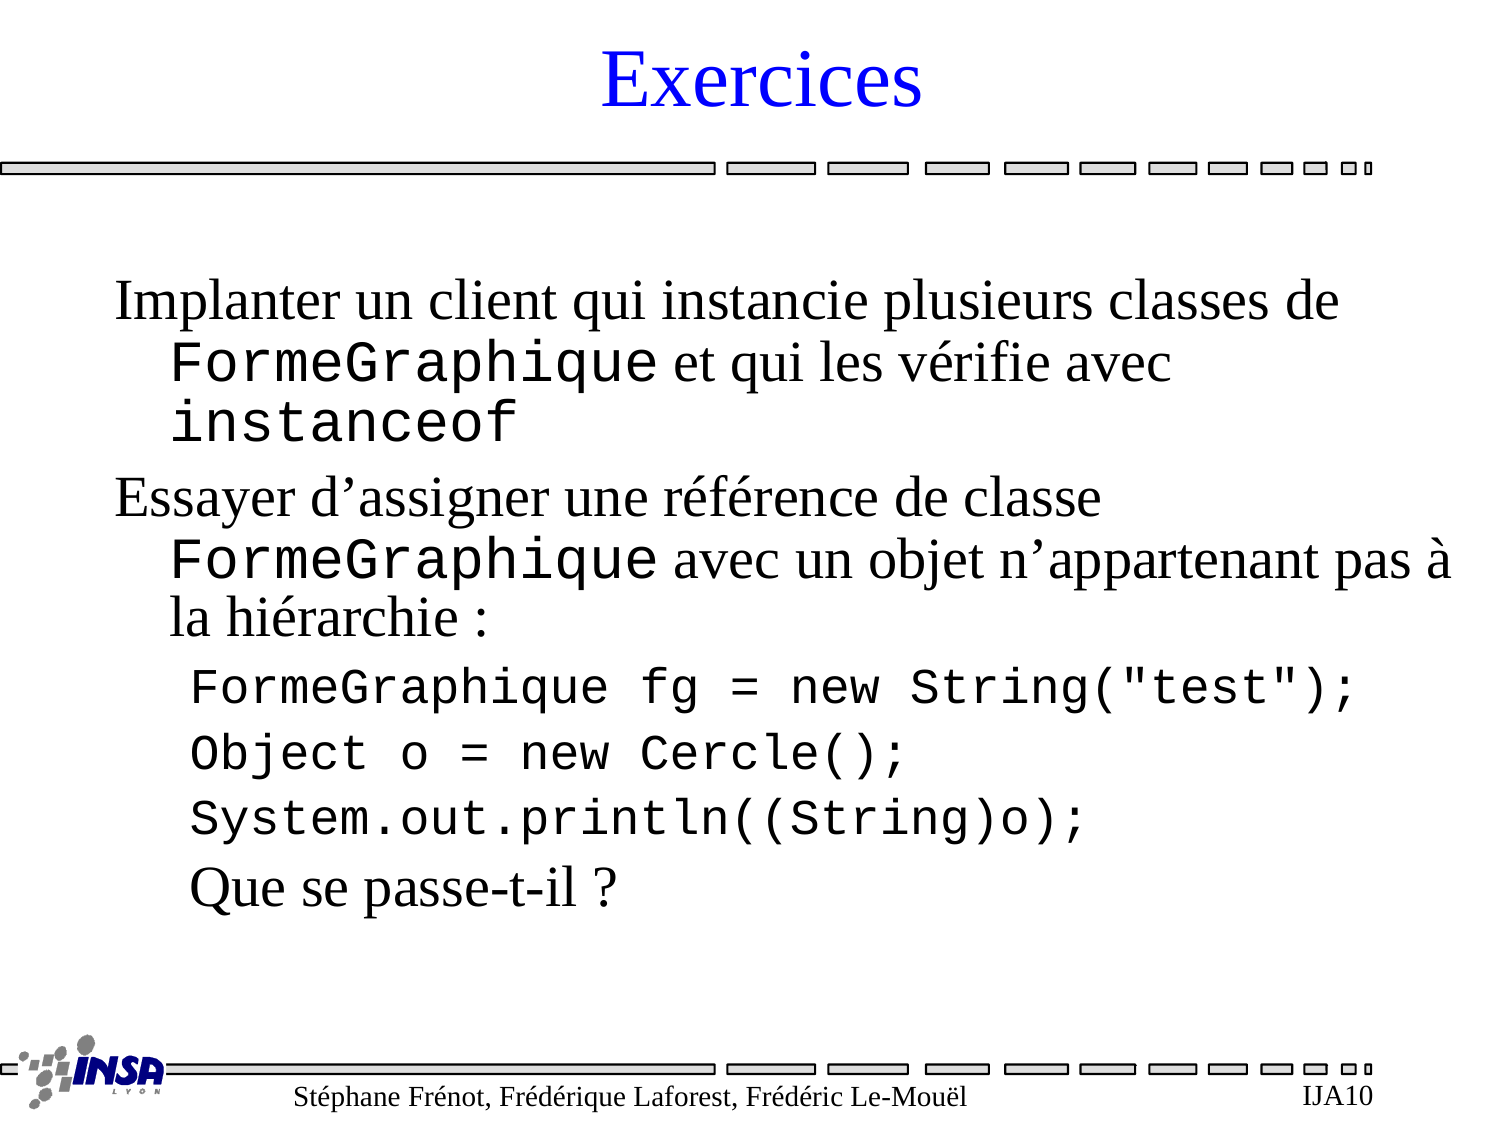

# Exercices
Implanter un client qui instancie plusieurs classes de FormeGraphique et qui les vérifie avec instanceof
Essayer d’assigner une référence de classe FormeGraphique avec un objet n’appartenant pas à la hiérarchie :
FormeGraphique fg = new String("test");
Object o = new Cercle();
System.out.println((String)o);
Que se passe-t-il ?